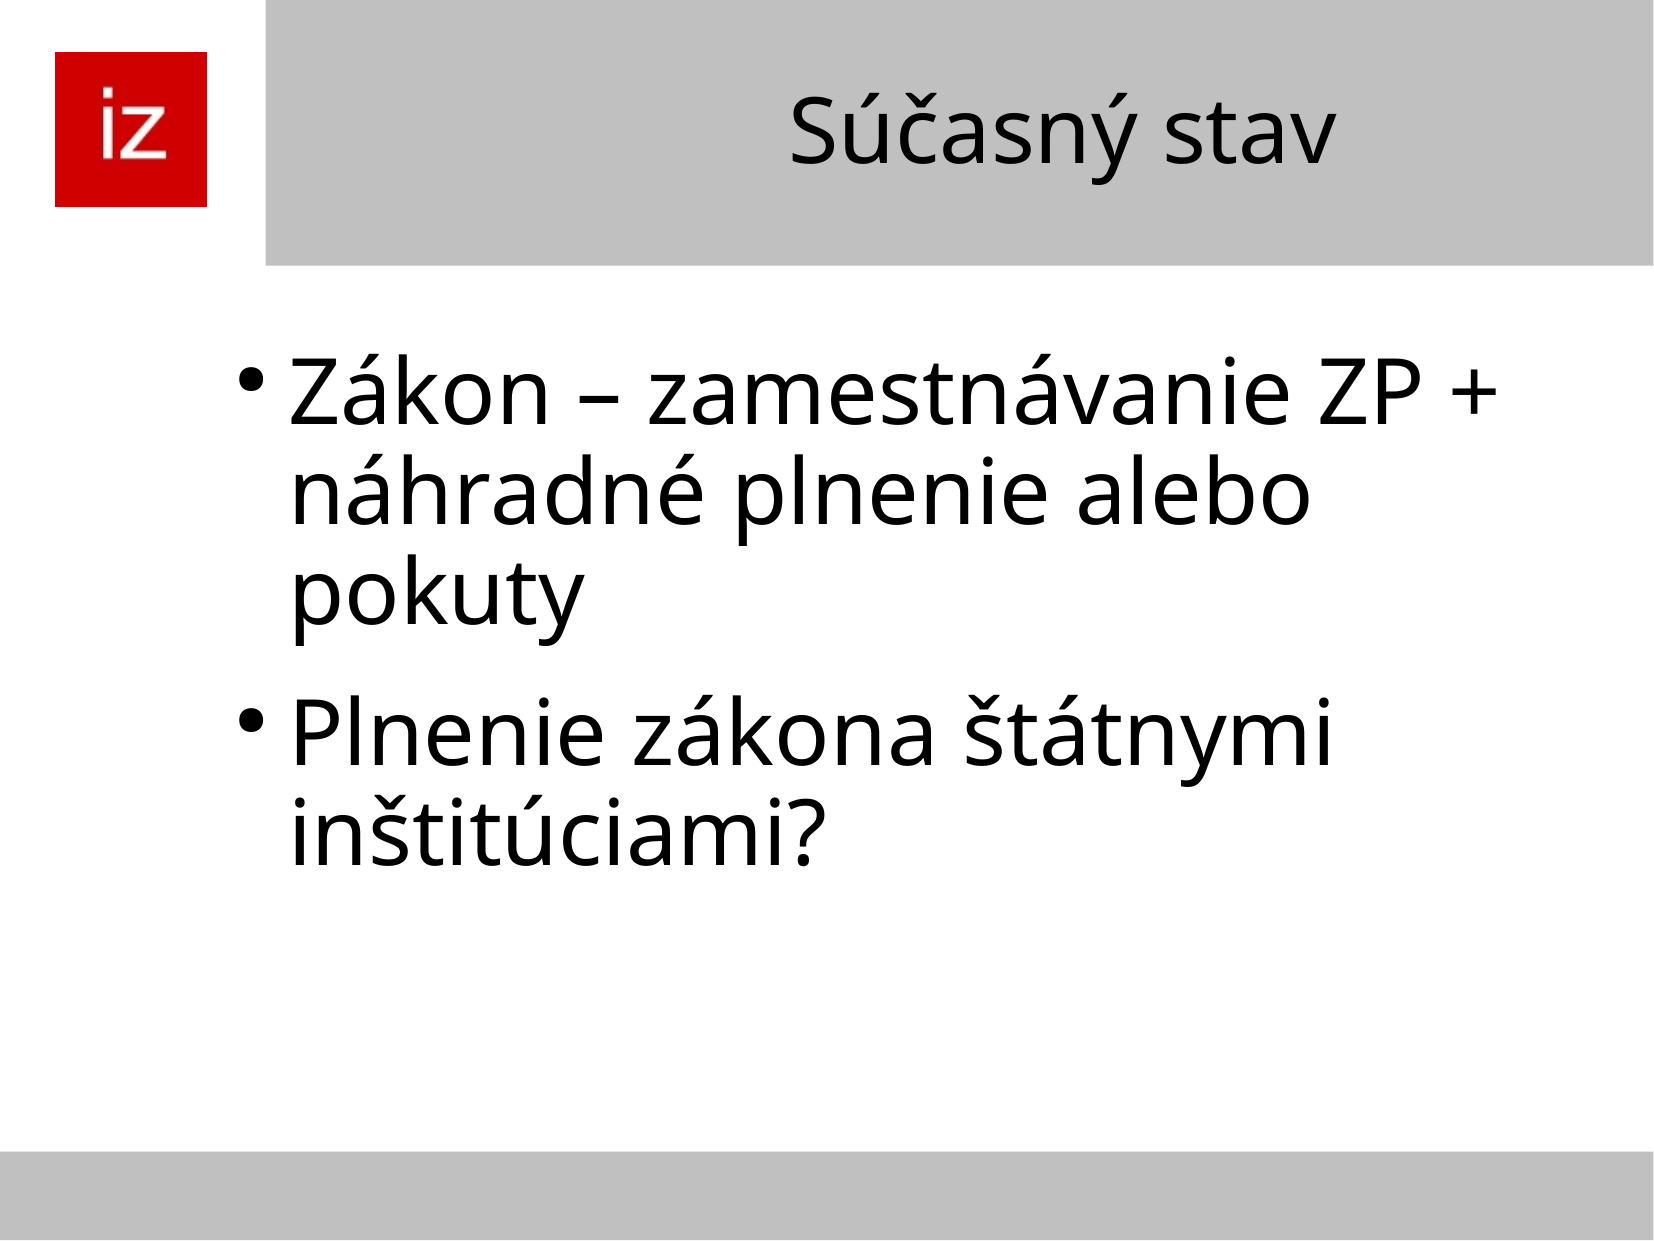

# Súčasný stav
Zákon – zamestnávanie ZP + náhradné plnenie alebo pokuty
Plnenie zákona štátnymi inštitúciami?